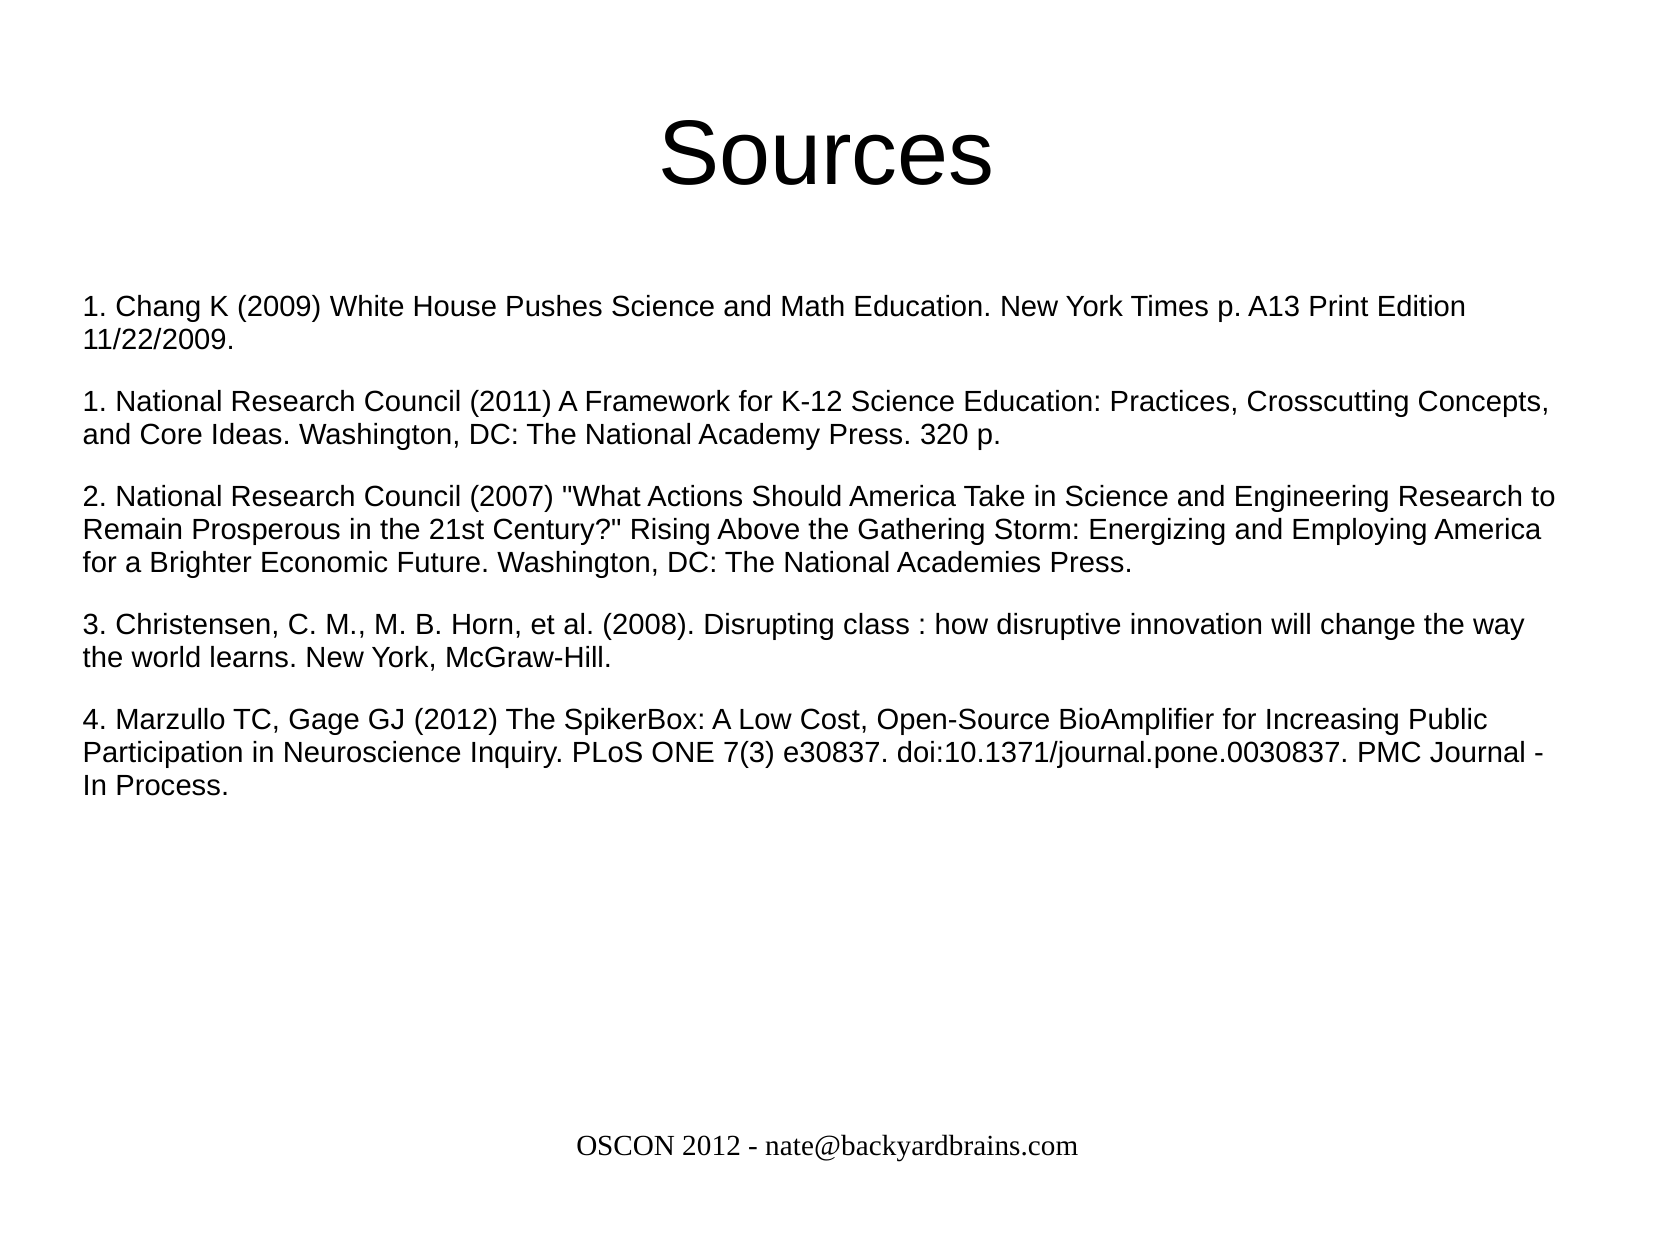

# Sources
1. Chang K (2009) White House Pushes Science and Math Education. New York Times p. A13 Print Edition 11/22/2009.
1. National Research Council (2011) A Framework for K-12 Science Education: Practices, Crosscutting Concepts, and Core Ideas. Washington, DC: The National Academy Press. 320 p.
2. National Research Council (2007) "What Actions Should America Take in Science and Engineering Research to Remain Prosperous in the 21st Century?" Rising Above the Gathering Storm: Energizing and Employing America for a Brighter Economic Future. Washington, DC: The National Academies Press.
3. Christensen, C. M., M. B. Horn, et al. (2008). Disrupting class : how disruptive innovation will change the way the world learns. New York, McGraw-Hill.
4. Marzullo TC, Gage GJ (2012) The SpikerBox: A Low Cost, Open-Source BioAmplifier for Increasing Public Participation in Neuroscience Inquiry. PLoS ONE 7(3) e30837. doi:10.1371/journal.pone.0030837. PMC Journal - In Process.
OSCON 2012 - nate@backyardbrains.com